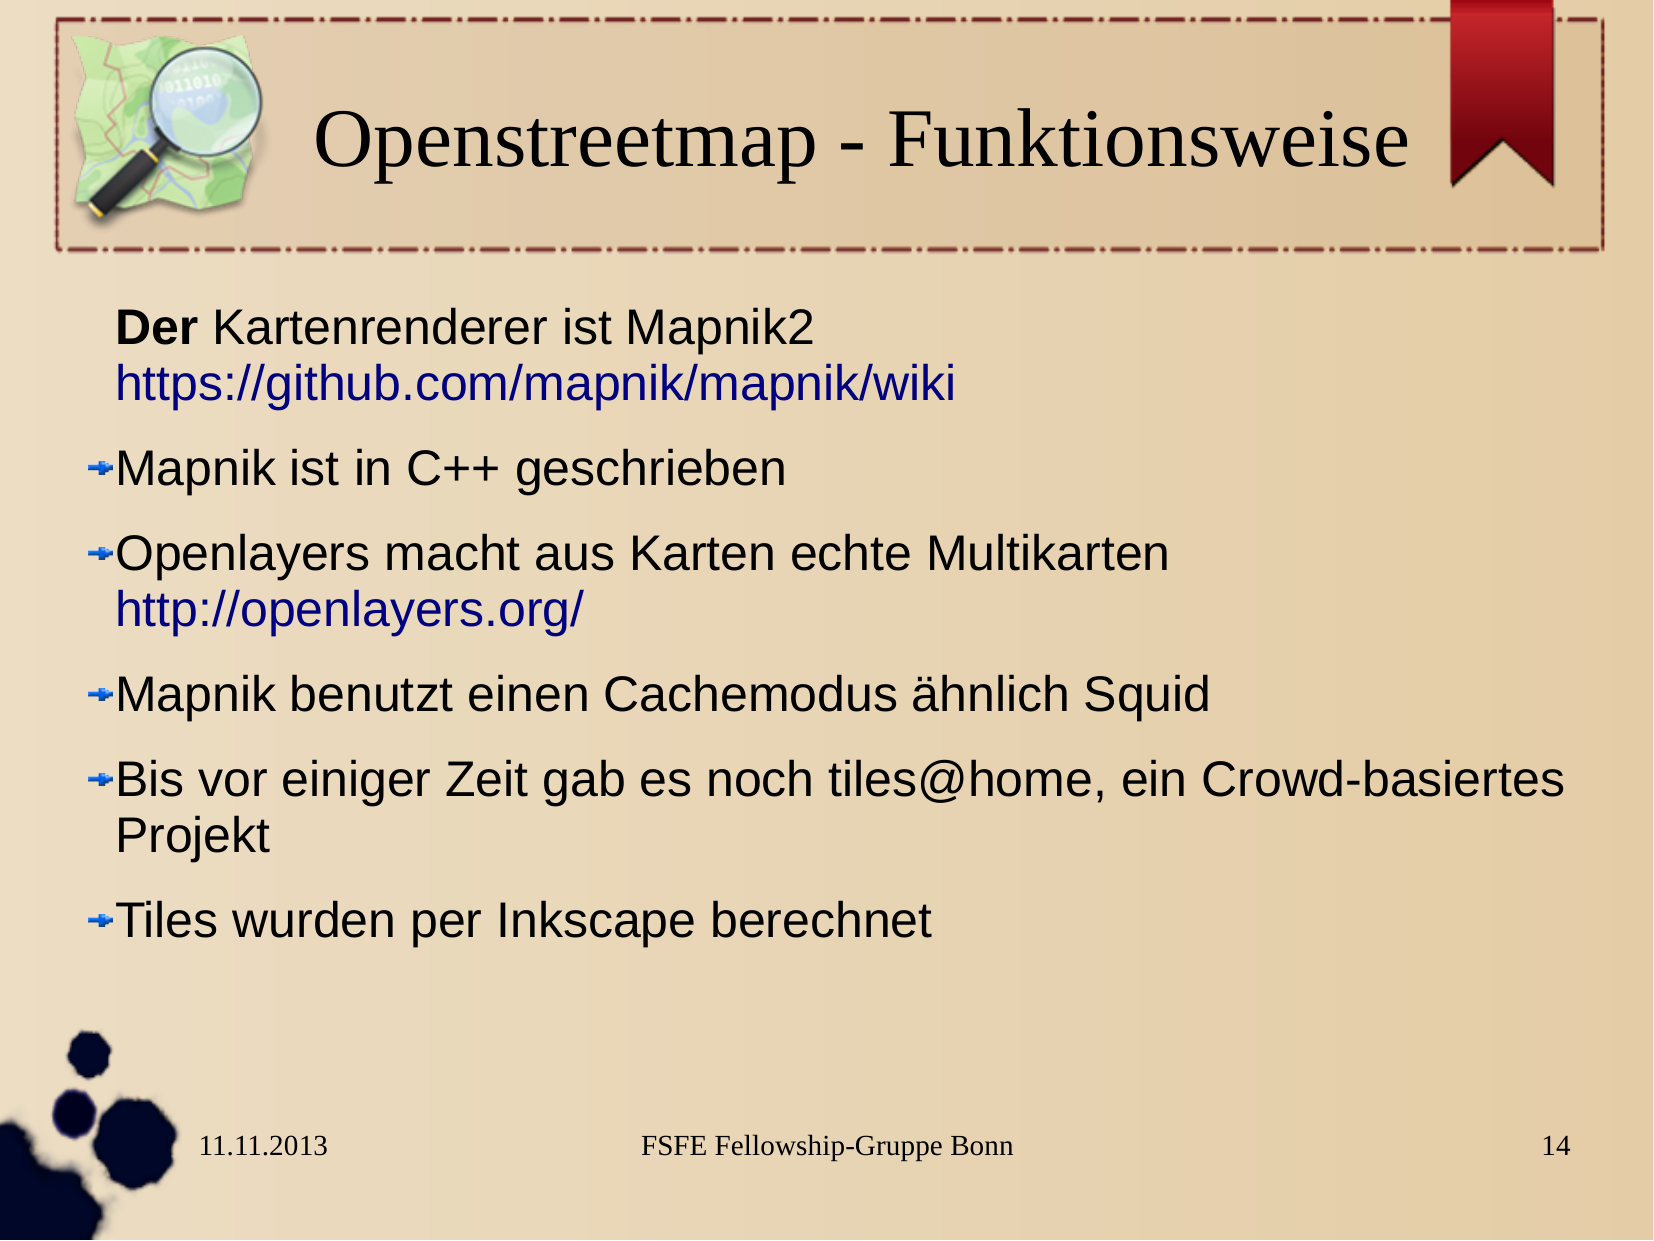

# Openstreetmap - Funktionsweise
Der Kartenrenderer ist Mapnik2 https://github.com/mapnik/mapnik/wiki
Mapnik ist in C++ geschrieben
Openlayers macht aus Karten echte Multikarten http://openlayers.org/
Mapnik benutzt einen Cachemodus ähnlich Squid
Bis vor einiger Zeit gab es noch tiles@home, ein Crowd-basiertes Projekt
Tiles wurden per Inkscape berechnet
 11.11.2013
FSFE Fellowship-Gruppe Bonn
14